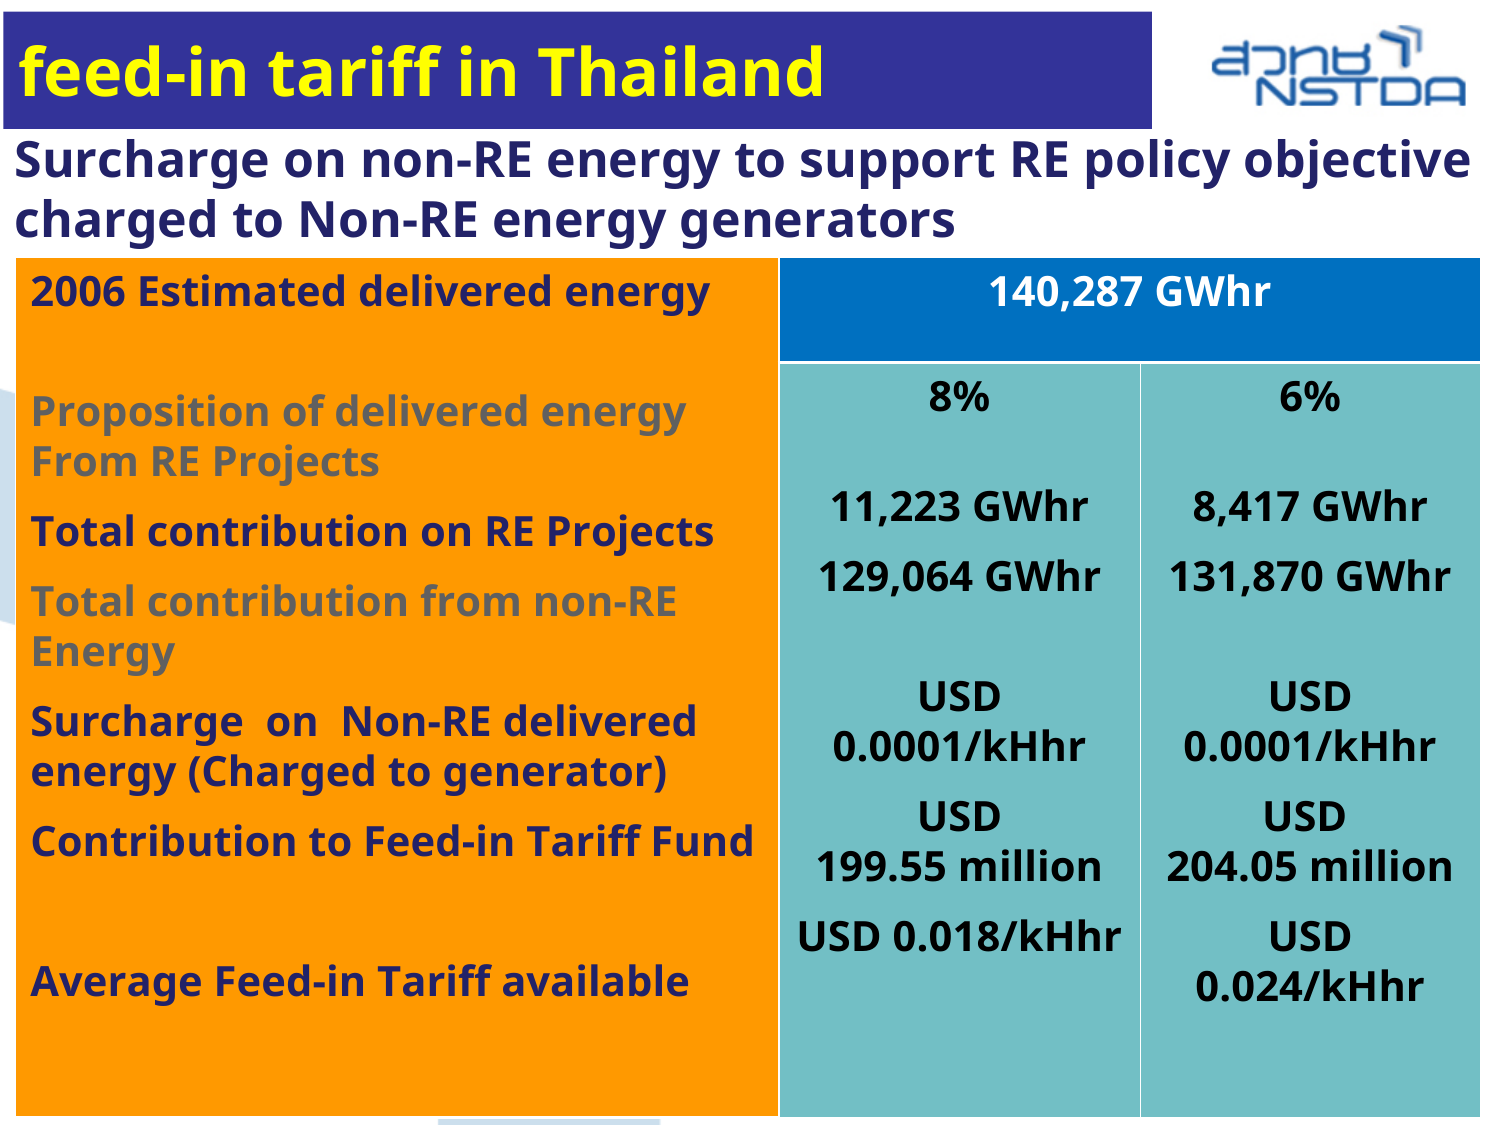

# feed-in tariff in Thailand
Surcharge on non-RE energy to support RE policy objective charged to Non-RE energy generators
| 2006 Estimated delivered energy Proposition of delivered energy From RE Projects Total contribution on RE Projects Total contribution from non-RE Energy Surcharge on Non-RE delivered energy (Charged to generator) Contribution to Feed-in Tariff Fund Average Feed-in Tariff available | 140,287 GWhr | |
| --- | --- | --- |
| | 8% 11,223 GWhr 129,064 GWhr USD 0.0001/kHhr USD 199.55 million USD 0.018/kHhr | 6% 8,417 GWhr 131,870 GWhr USD 0.0001/kHhr USD 204.05 million USD 0.024/kHhr |